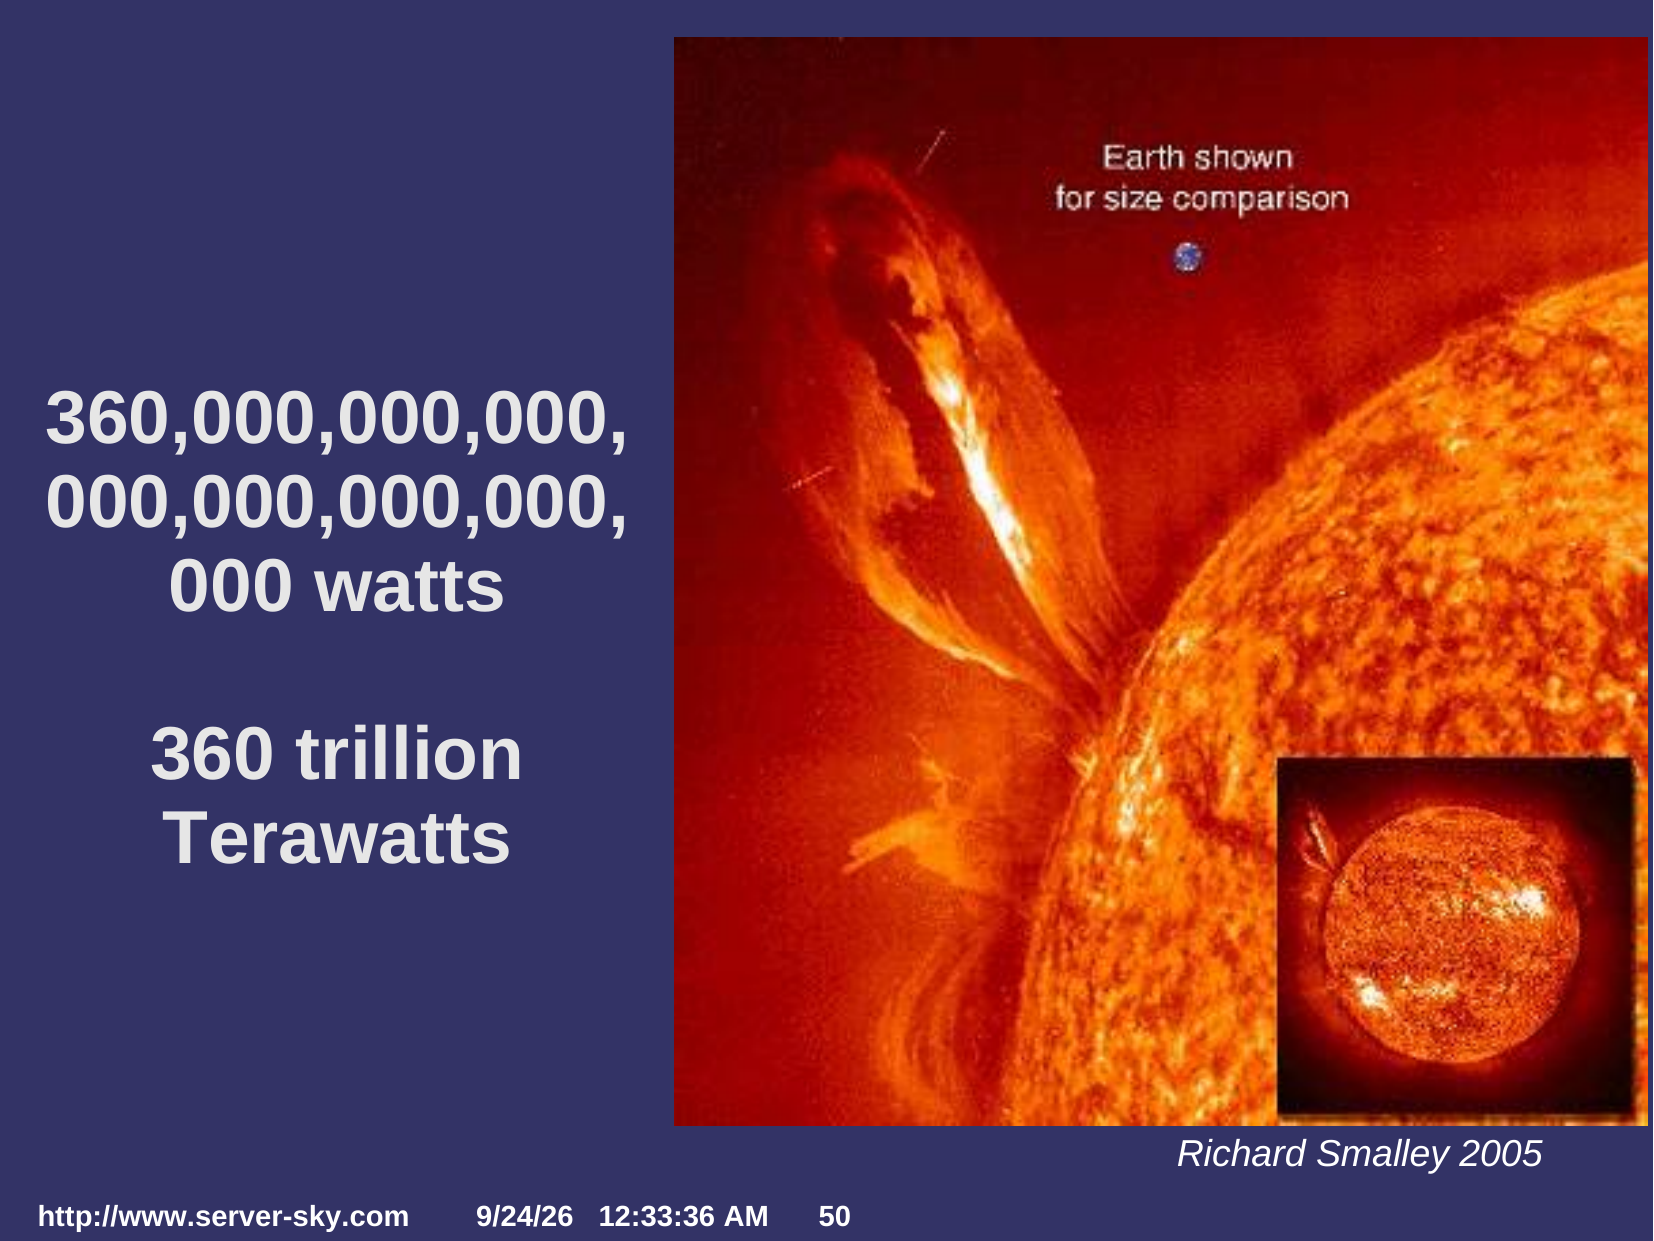

# 360,000,000,000,000,000,000,000,000 watts 360 trillion Terawatts
Richard Smalley 2005